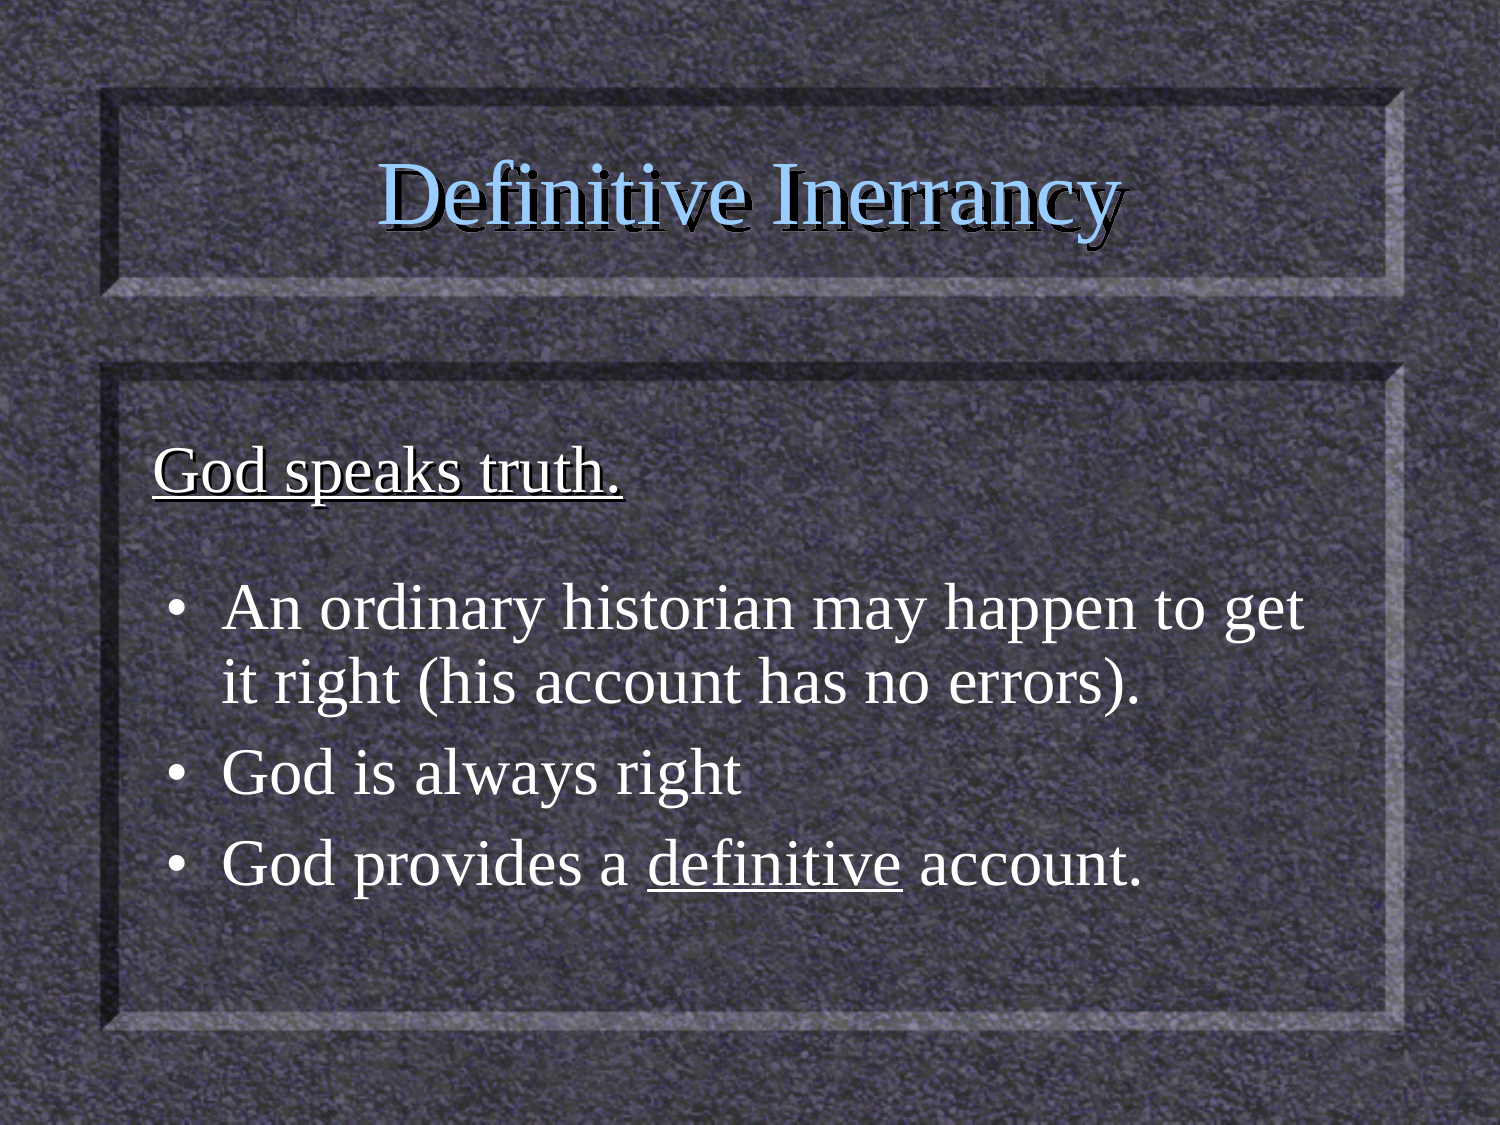

# Definitive Inerrancy
God speaks truth.
An ordinary historian may happen to get it right (his account has no errors).
God is always right
God provides a definitive account.